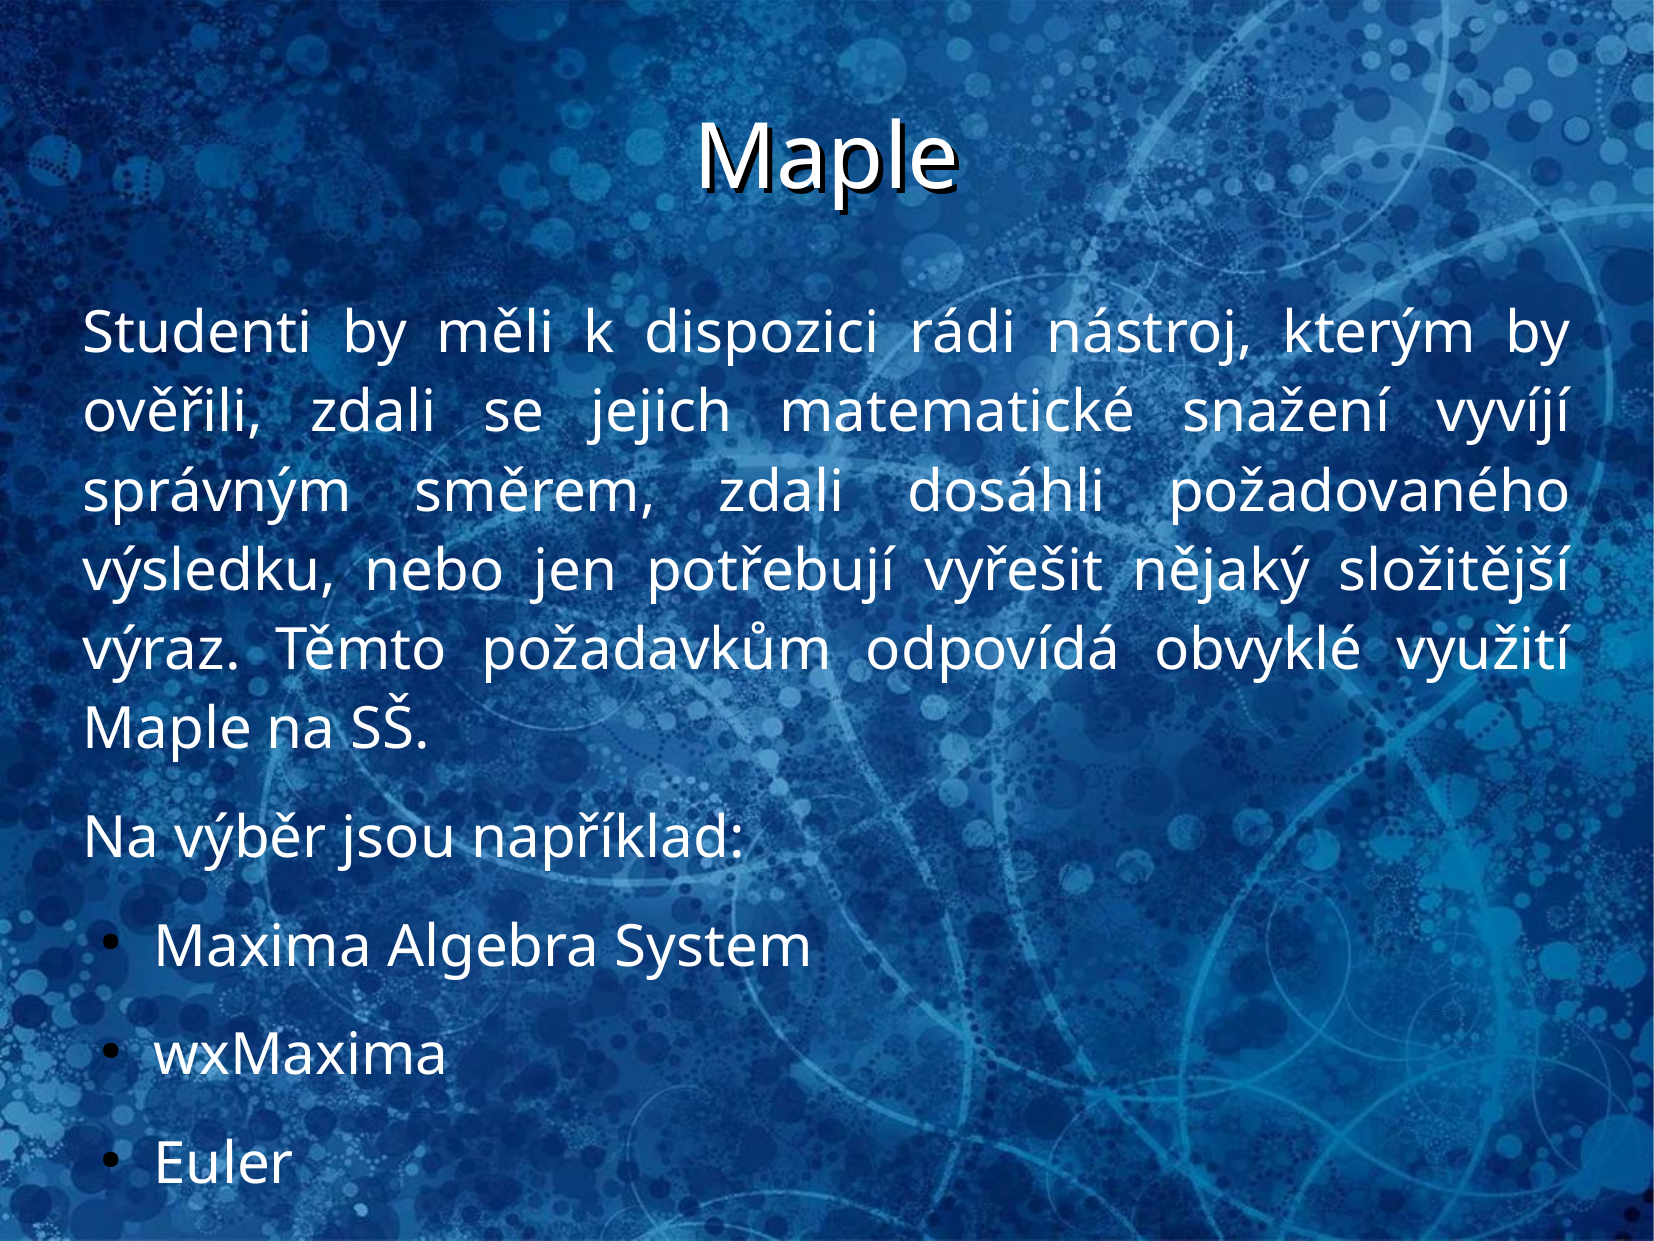

# Maple
Studenti by měli k dispozici rádi nástroj, kterým by ověřili, zdali se jejich matematické snažení vyvíjí správným směrem, zdali dosáhli požadovaného výsledku, nebo jen potřebují vyřešit nějaký složitější výraz. Těmto požadavkům odpovídá obvyklé využití Maple na SŠ.
Na výběr jsou například:
Maxima Algebra System
wxMaxima
Euler
Genius Math Tool